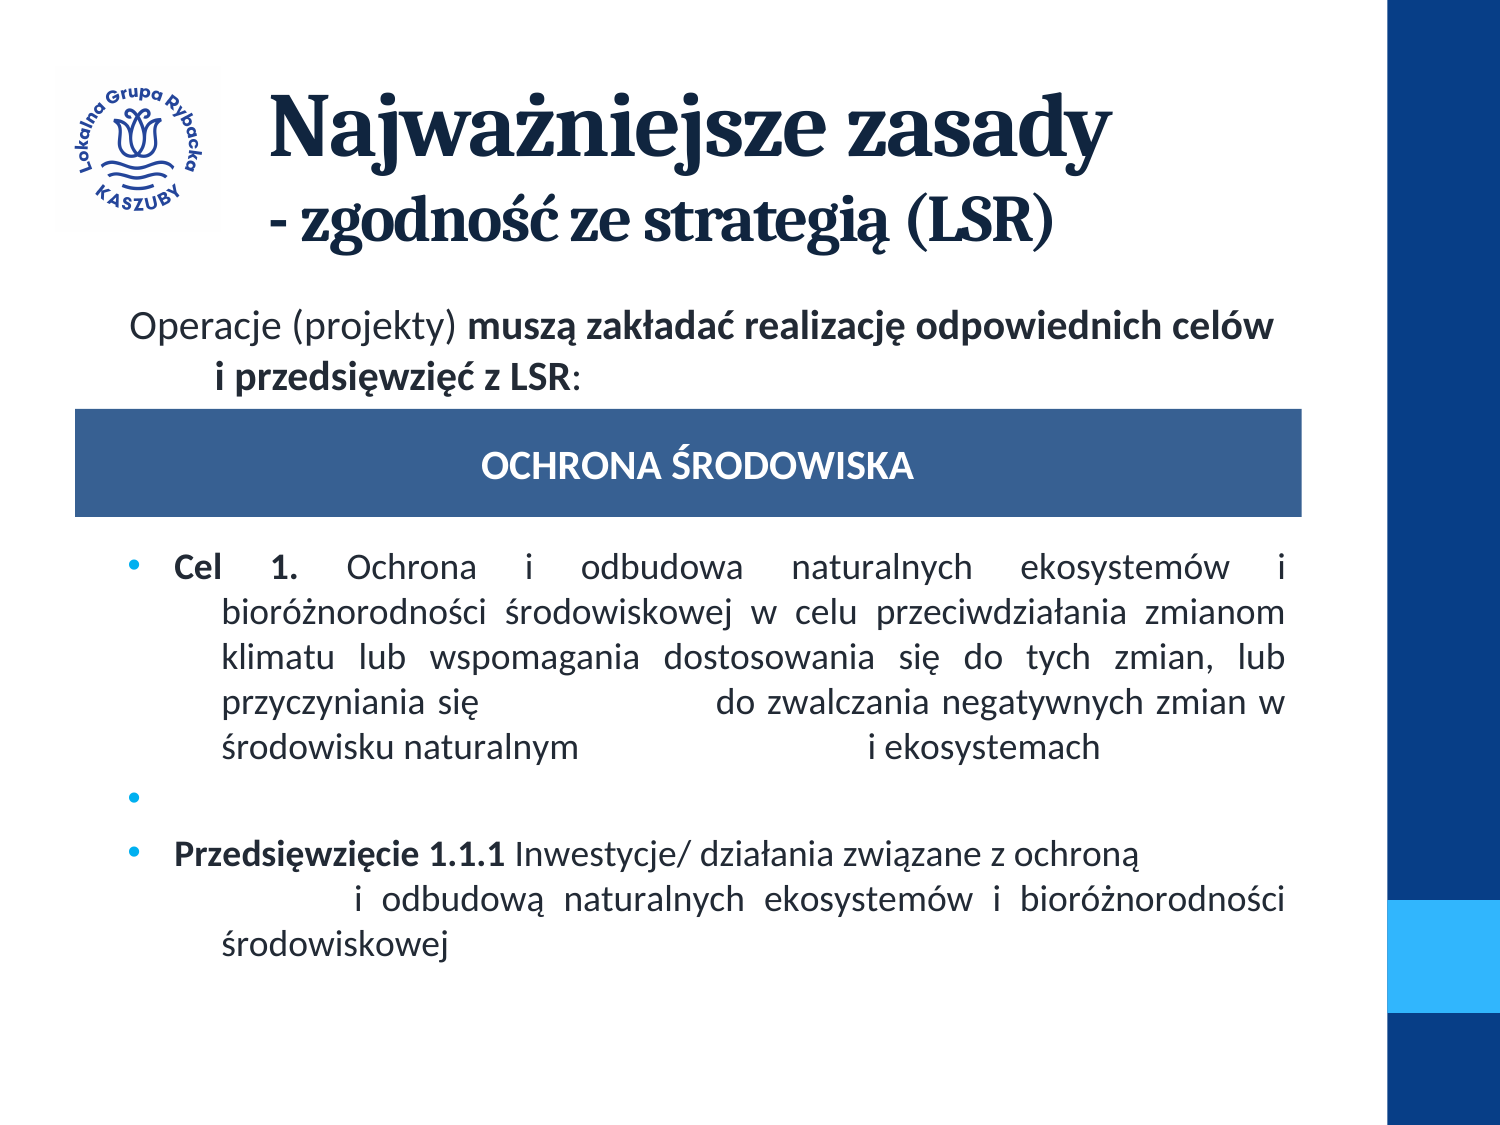

# Najważniejsze zasady - zgodność ze strategią (LSR)
Operacje (projekty) muszą zakładać realizację odpowiednich celów i przedsięwzięć z LSR:
OCHRONA ŚRODOWISKA
Cel 1. Ochrona i odbudowa naturalnych ekosystemów i bioróżnorodności środowiskowej w celu przeciwdziałania zmianom klimatu lub wspomagania dostosowania się do tych zmian, lub przyczyniania się do zwalczania negatywnych zmian w środowisku naturalnym i ekosystemach
Przedsięwzięcie 1.1.1 Inwestycje/ działania związane z ochroną i odbudową naturalnych ekosystemów i bioróżnorodności środowiskowej